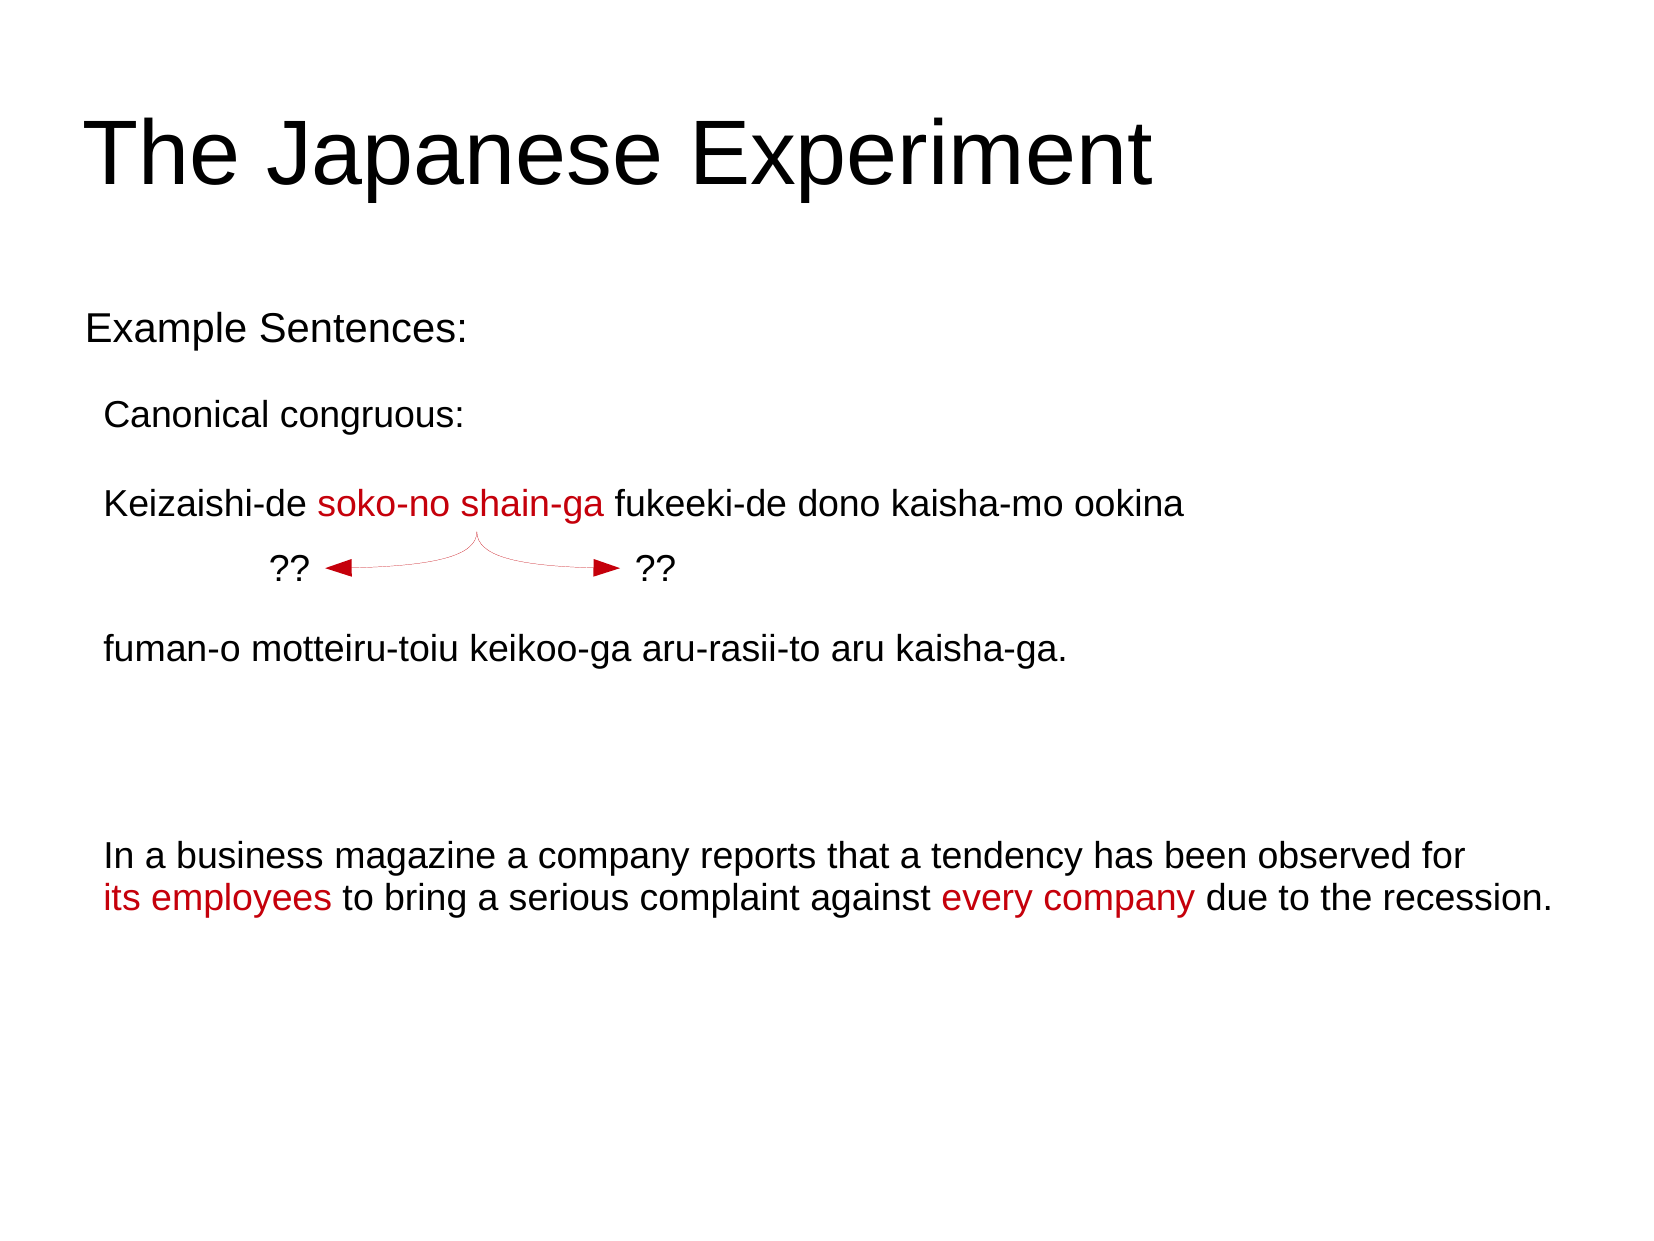

# The Japanese Experiment
Example Sentences:
Canonical congruous:
Keizaishi-de soko-no shain-ga fukeeki-de dono kaisha-mo ookina
??
??
fuman-o motteiru-toiu keikoo-ga aru-rasii-to aru kaisha-ga.
In a business magazine a company reports that a tendency has been observed for
its employees to bring a serious complaint against every company due to the recession.